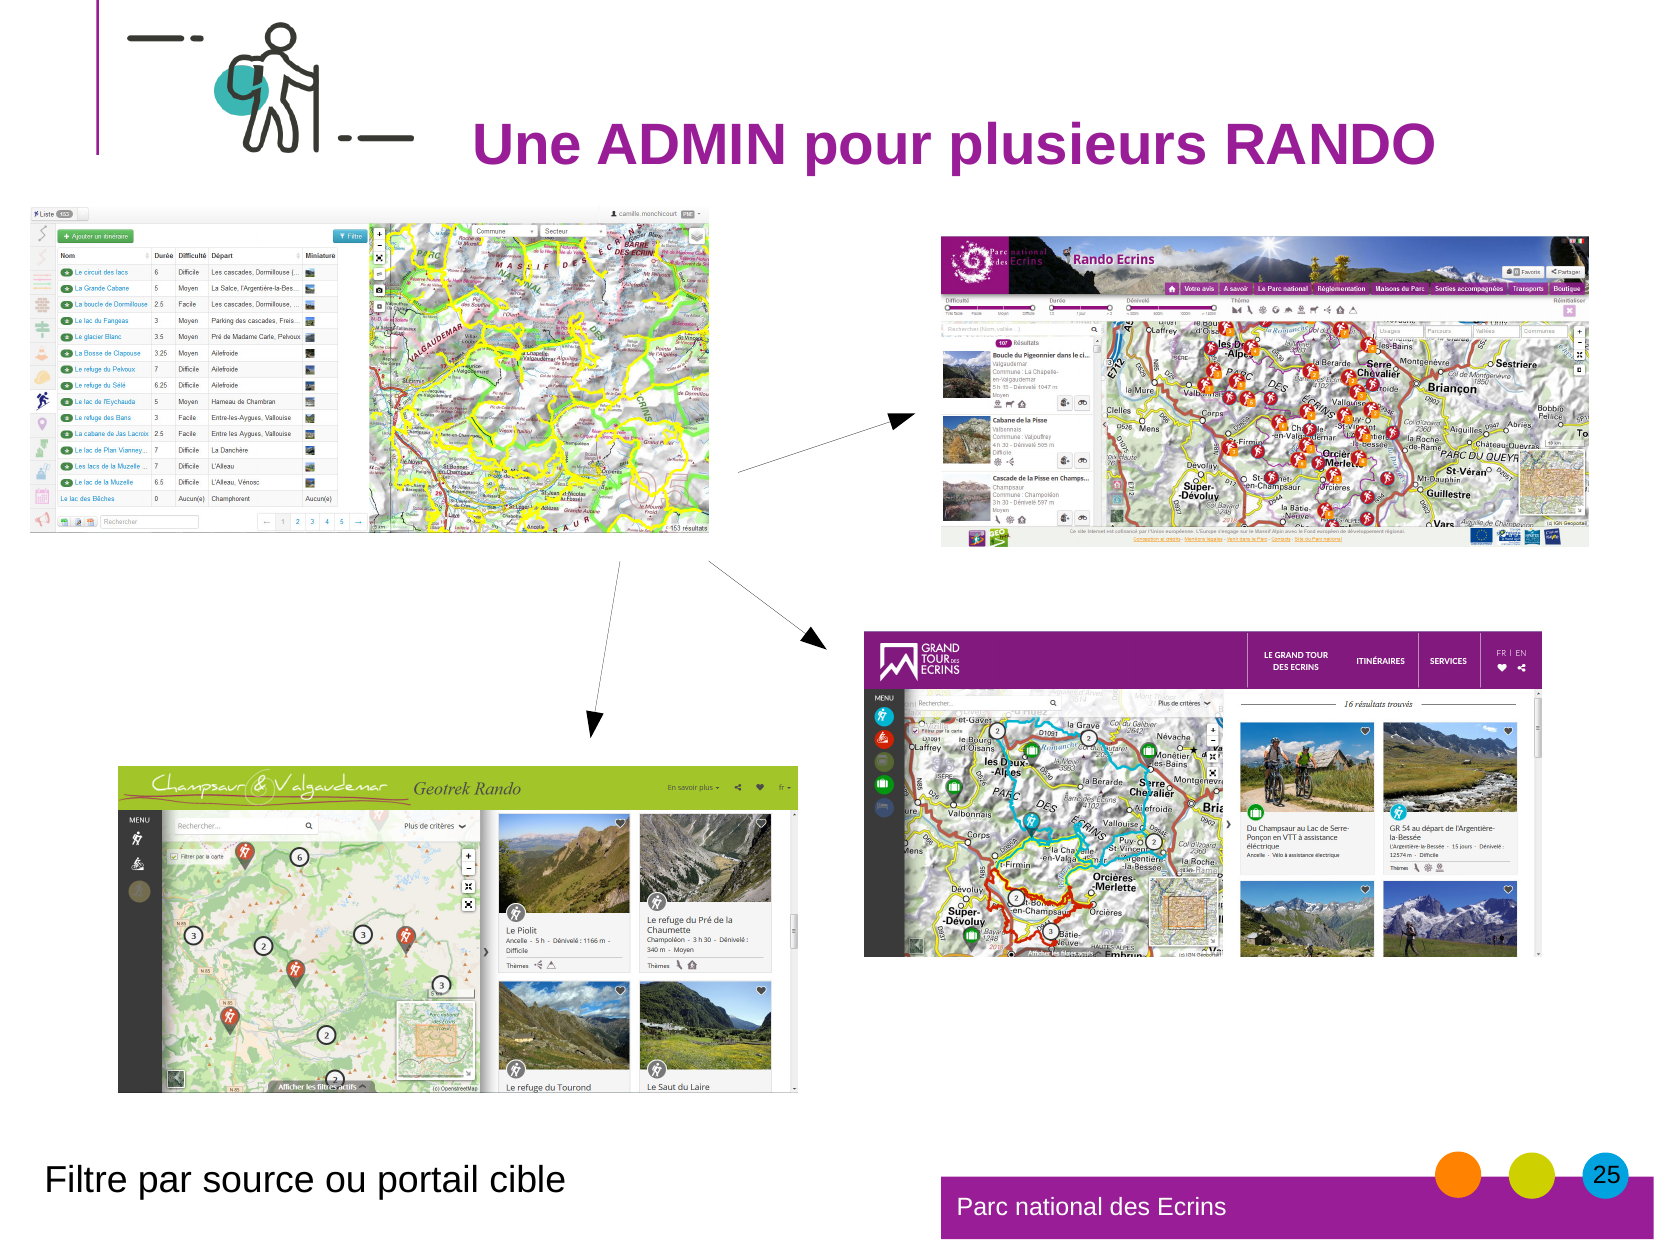

# Une ADMIN pour plusieurs RANDO
Filtre par source ou portail cible